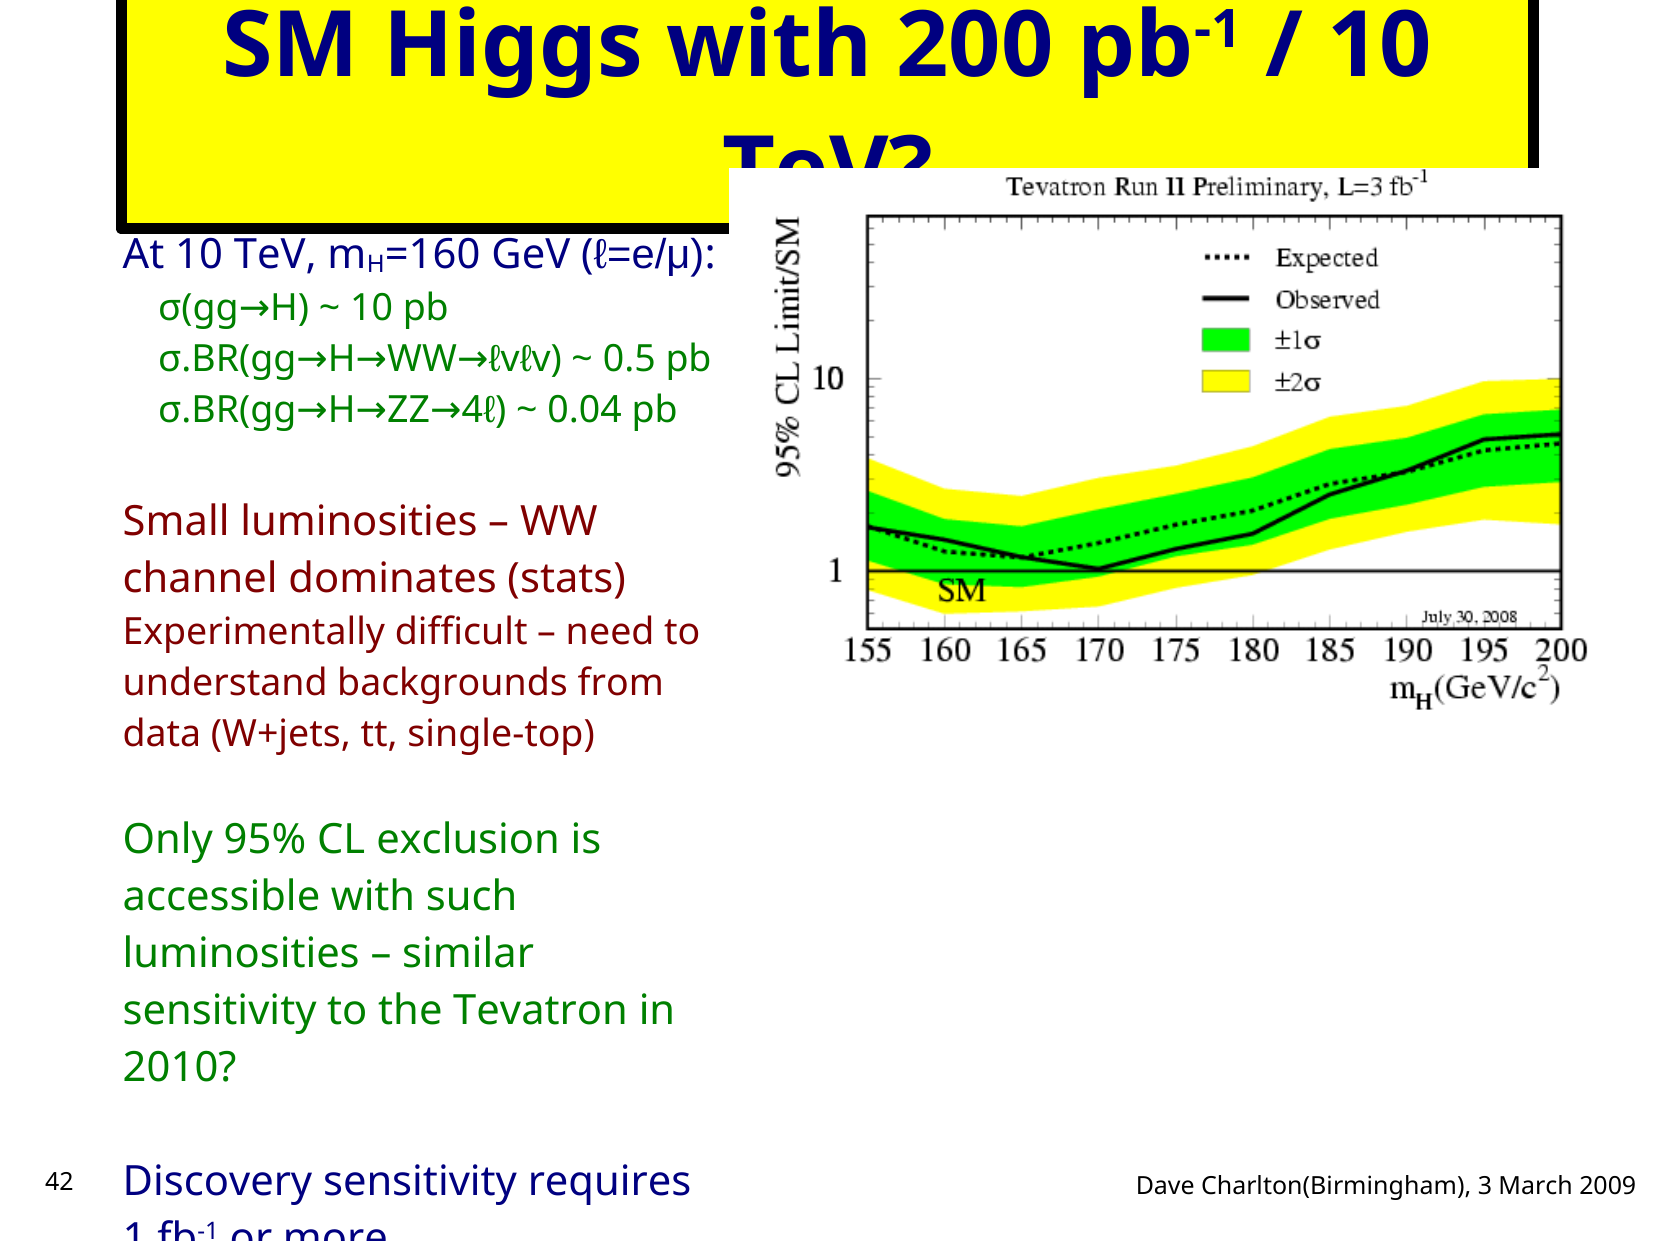

# SM Higgs with 200 pb-1 / 10 TeV?
At 10 TeV, mH=160 GeV (ℓ=e/μ):
σ(gg→H) ~ 10 pb
σ.BR(gg→H→WW→ℓvℓv) ~ 0.5 pb
σ.BR(gg→H→ZZ→4ℓ) ~ 0.04 pb
Small luminosities – WW channel dominates (stats)
Experimentally difficult – need to understand backgrounds from data (W+jets, tt, single-top)
Only 95% CL exclusion is accessible with such luminosities – similar sensitivity to the Tevatron in 2010?
Discovery sensitivity requires
1 fb-1 or more...
q
q
42